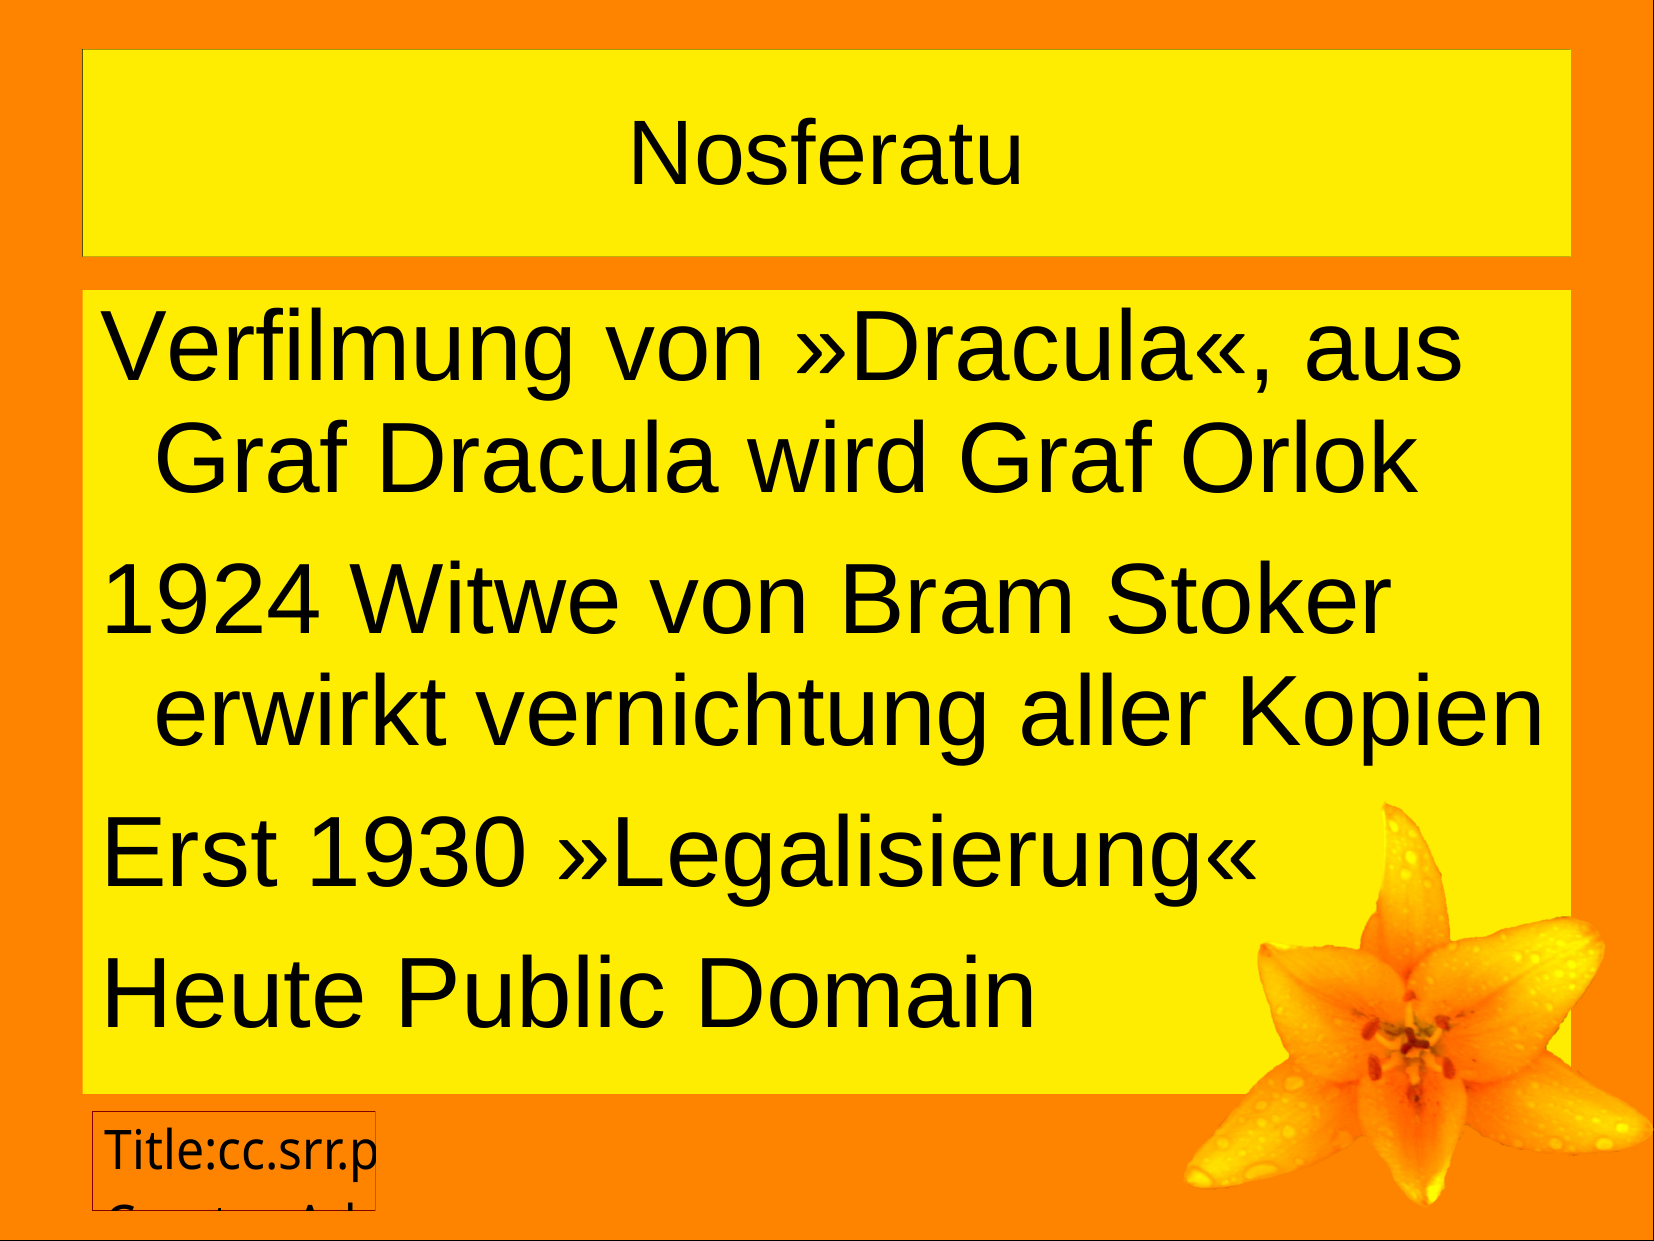

# Nosferatu
Verfilmung von »Dracula«, aus Graf Dracula wird Graf Orlok
1924 Witwe von Bram Stoker erwirkt vernichtung aller Kopien
Erst 1930 »Legalisierung«
Heute Public Domain